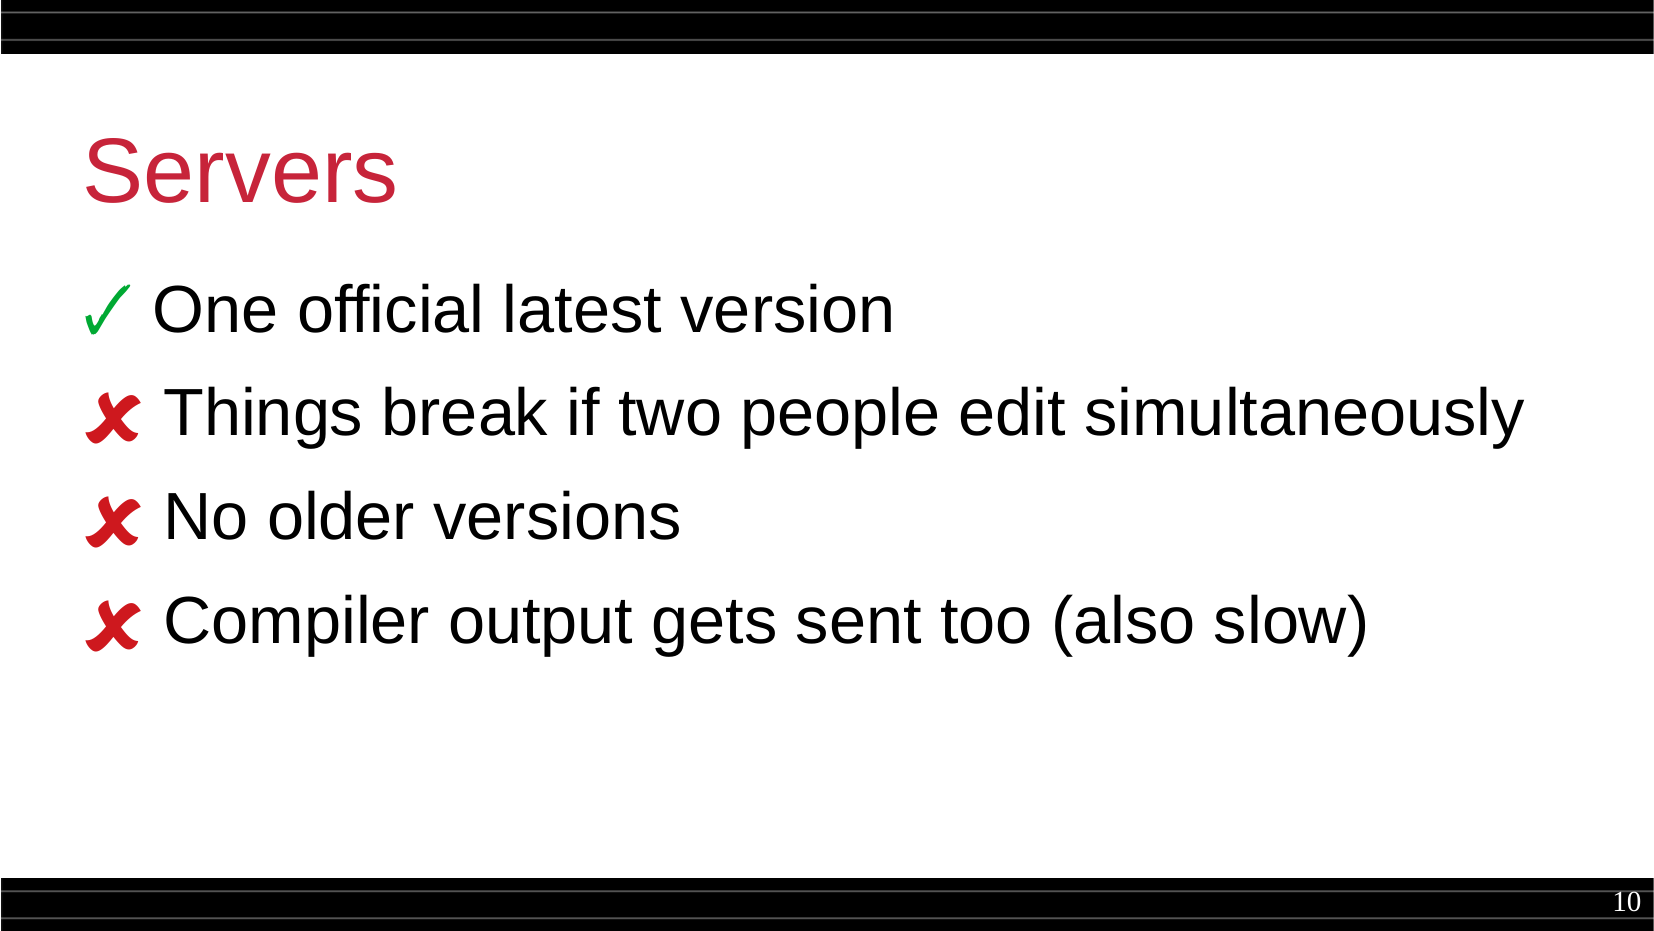

# Servers
🗸 One official latest version
🗶 Things break if two people edit simultaneously
🗶 No older versions
🗶 Compiler output gets sent too (also slow)